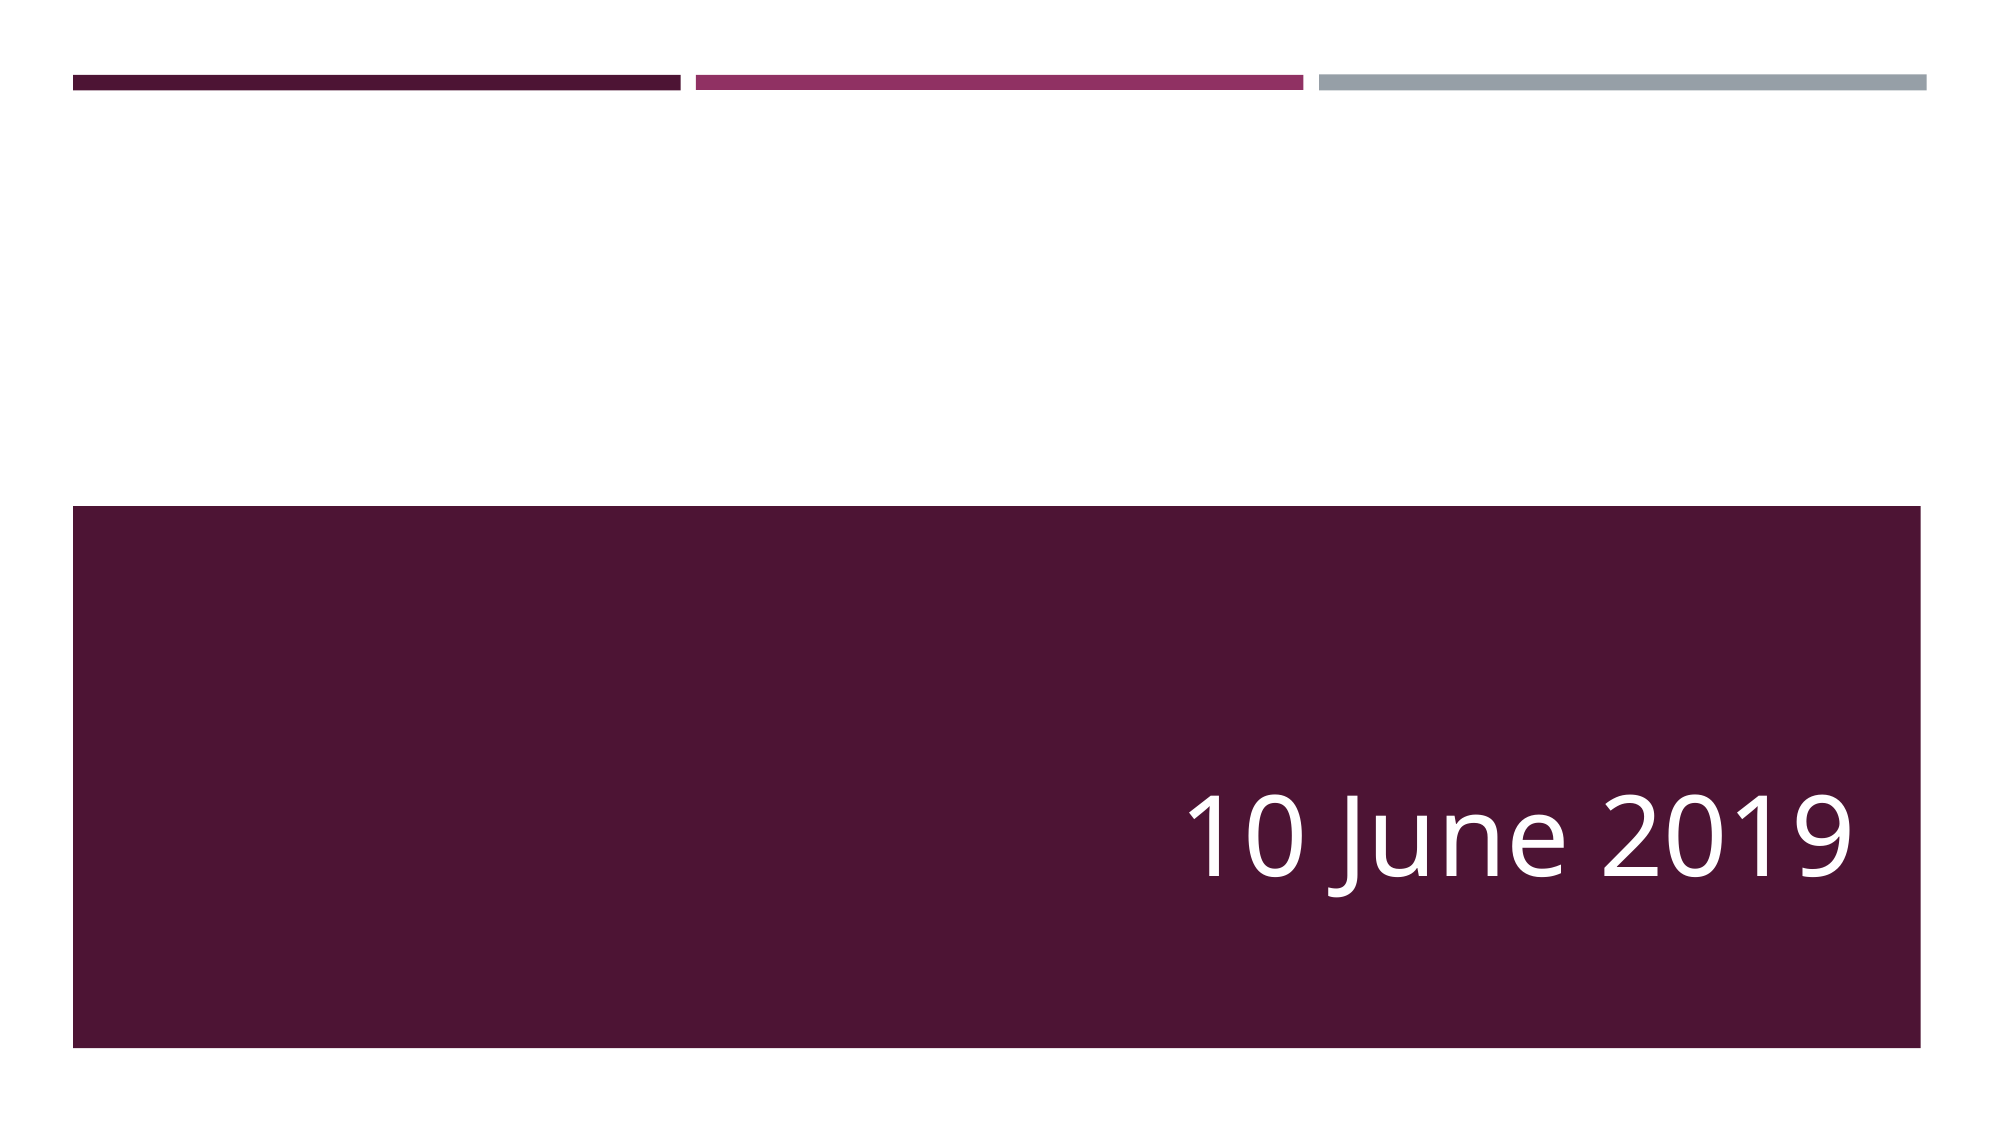

# CENTRAL BANK OF EGYPT’s journey in BASEL implementation
10 June 2019